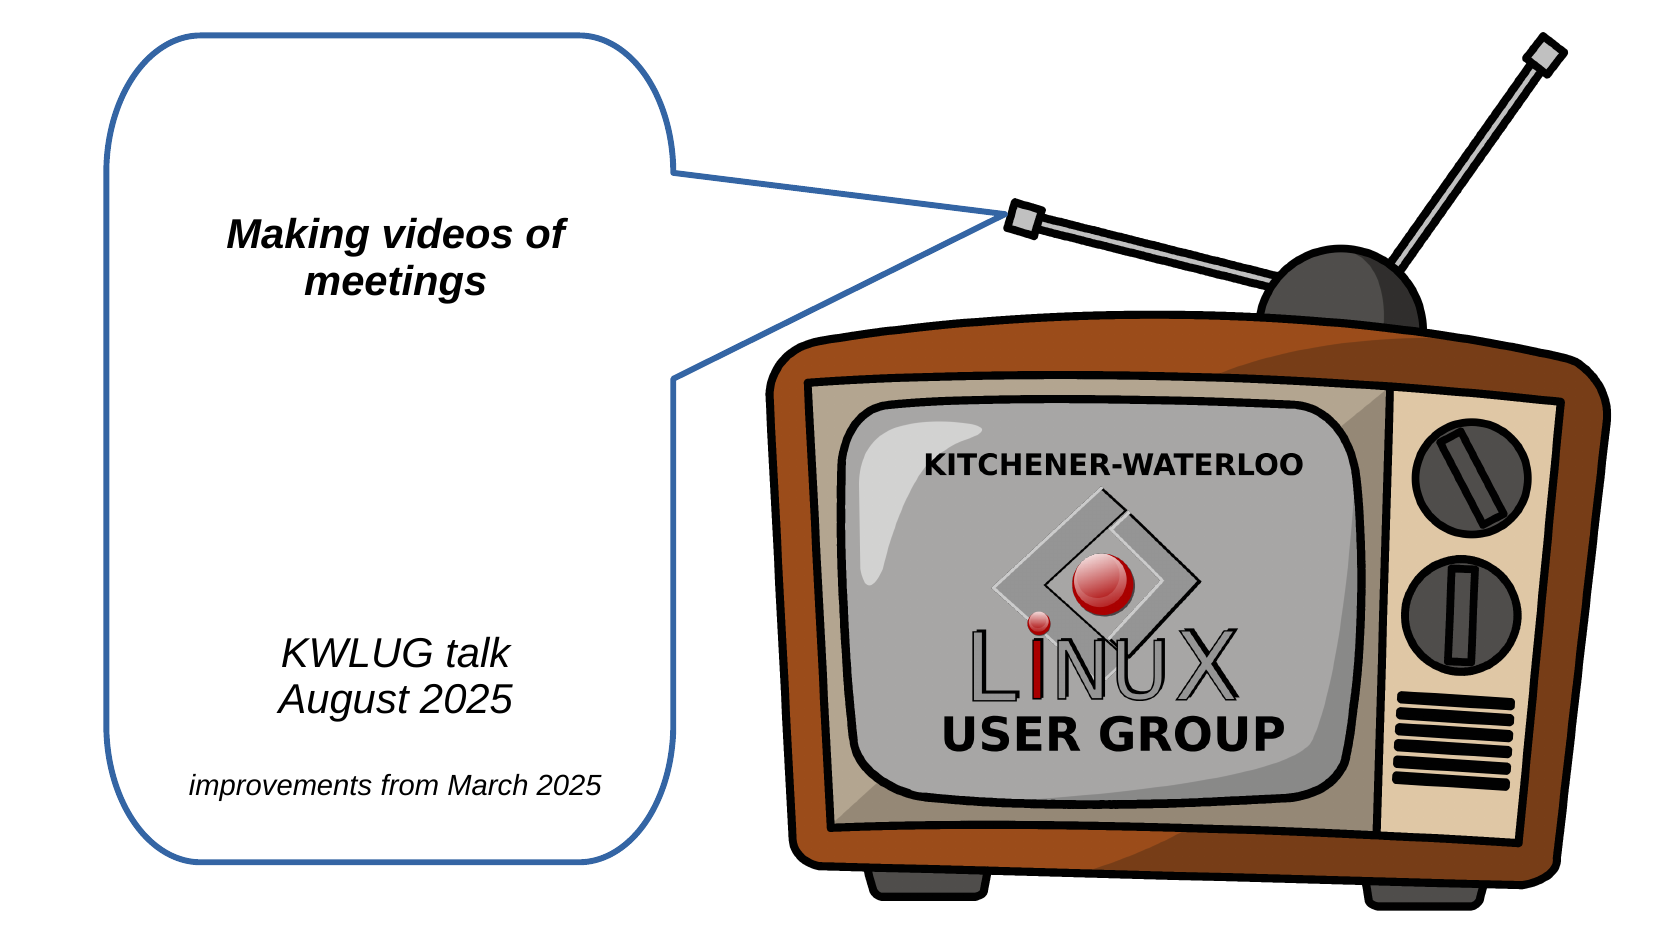

Making videos of meetings
KWLUG talk
August 2025
improvements from March 2025